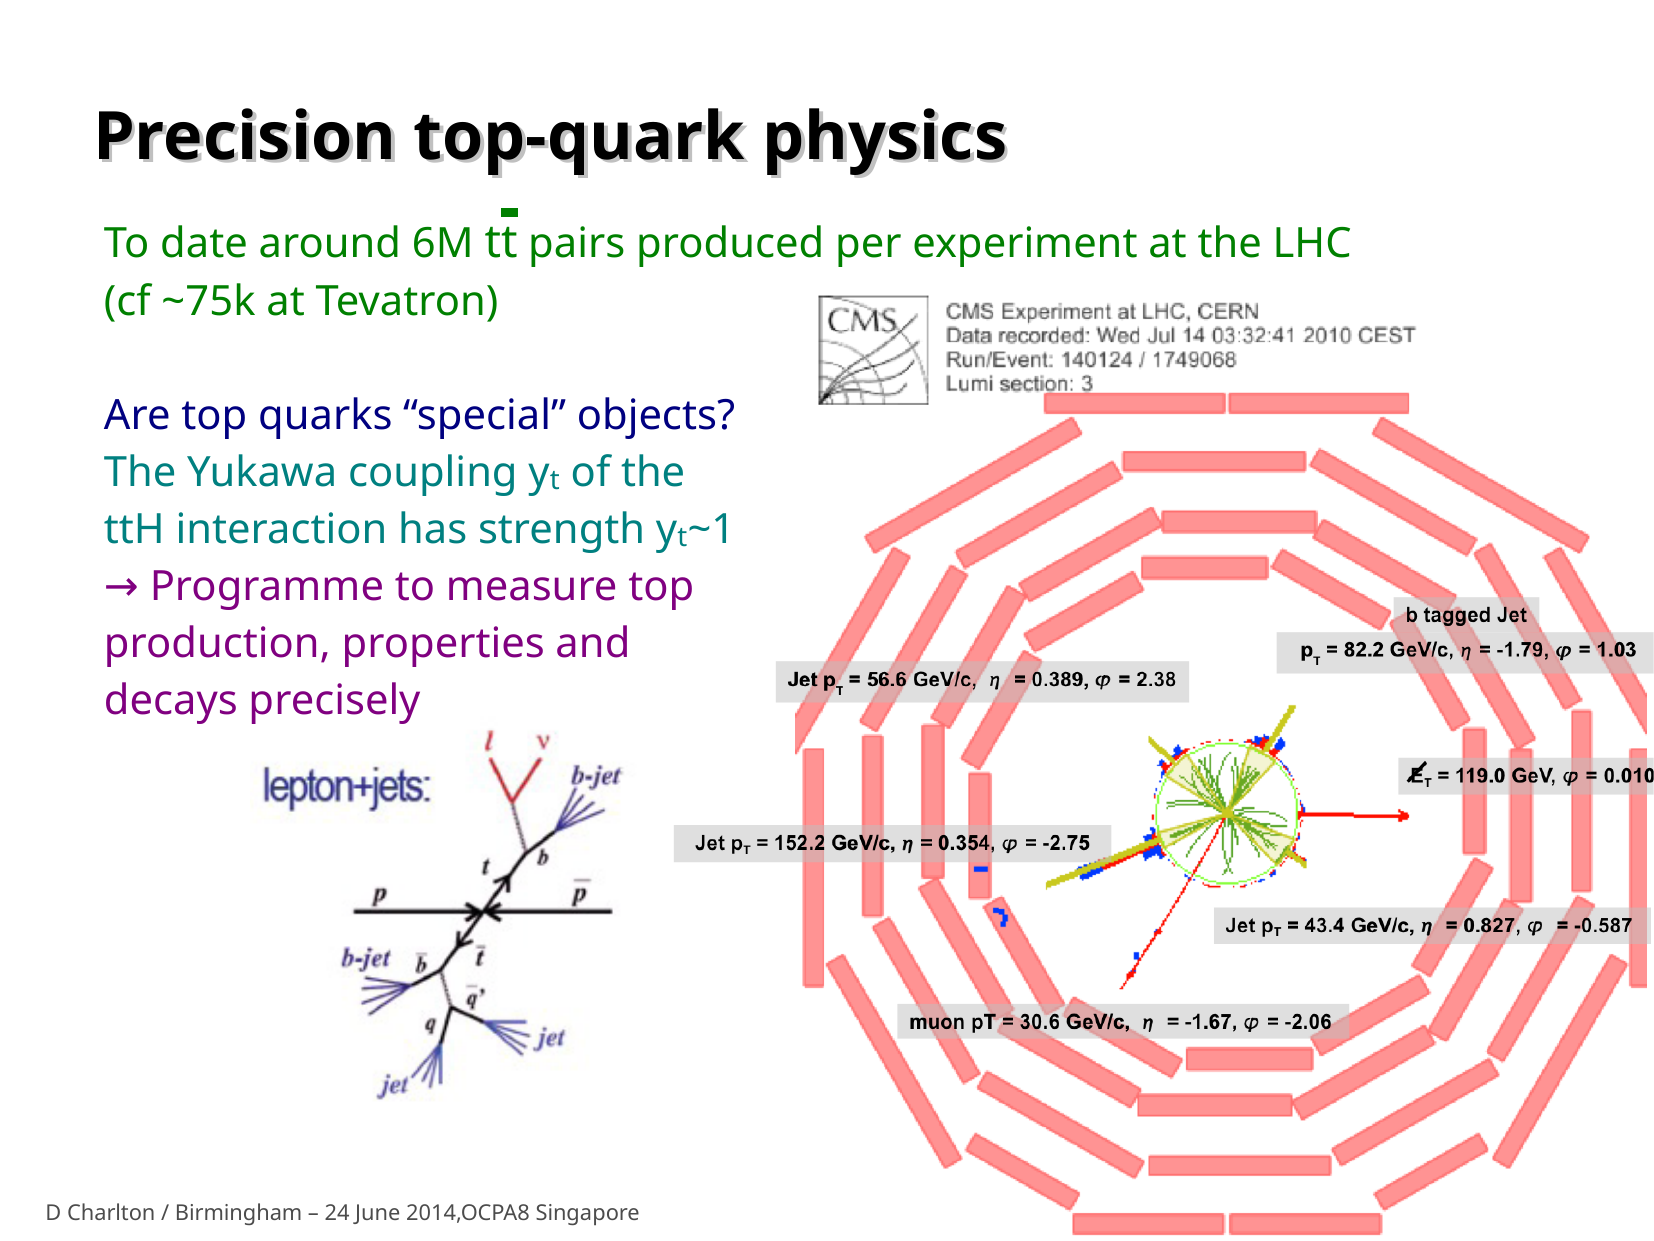

Precision top-quark physics
To date around 6M tt pairs produced per experiment at the LHC
(cf ~75k at Tevatron)
Are top quarks “special” objects?
The Yukawa coupling yt of the ttH interaction has strength yt~1
→ Programme to measure top production, properties and decays precisely